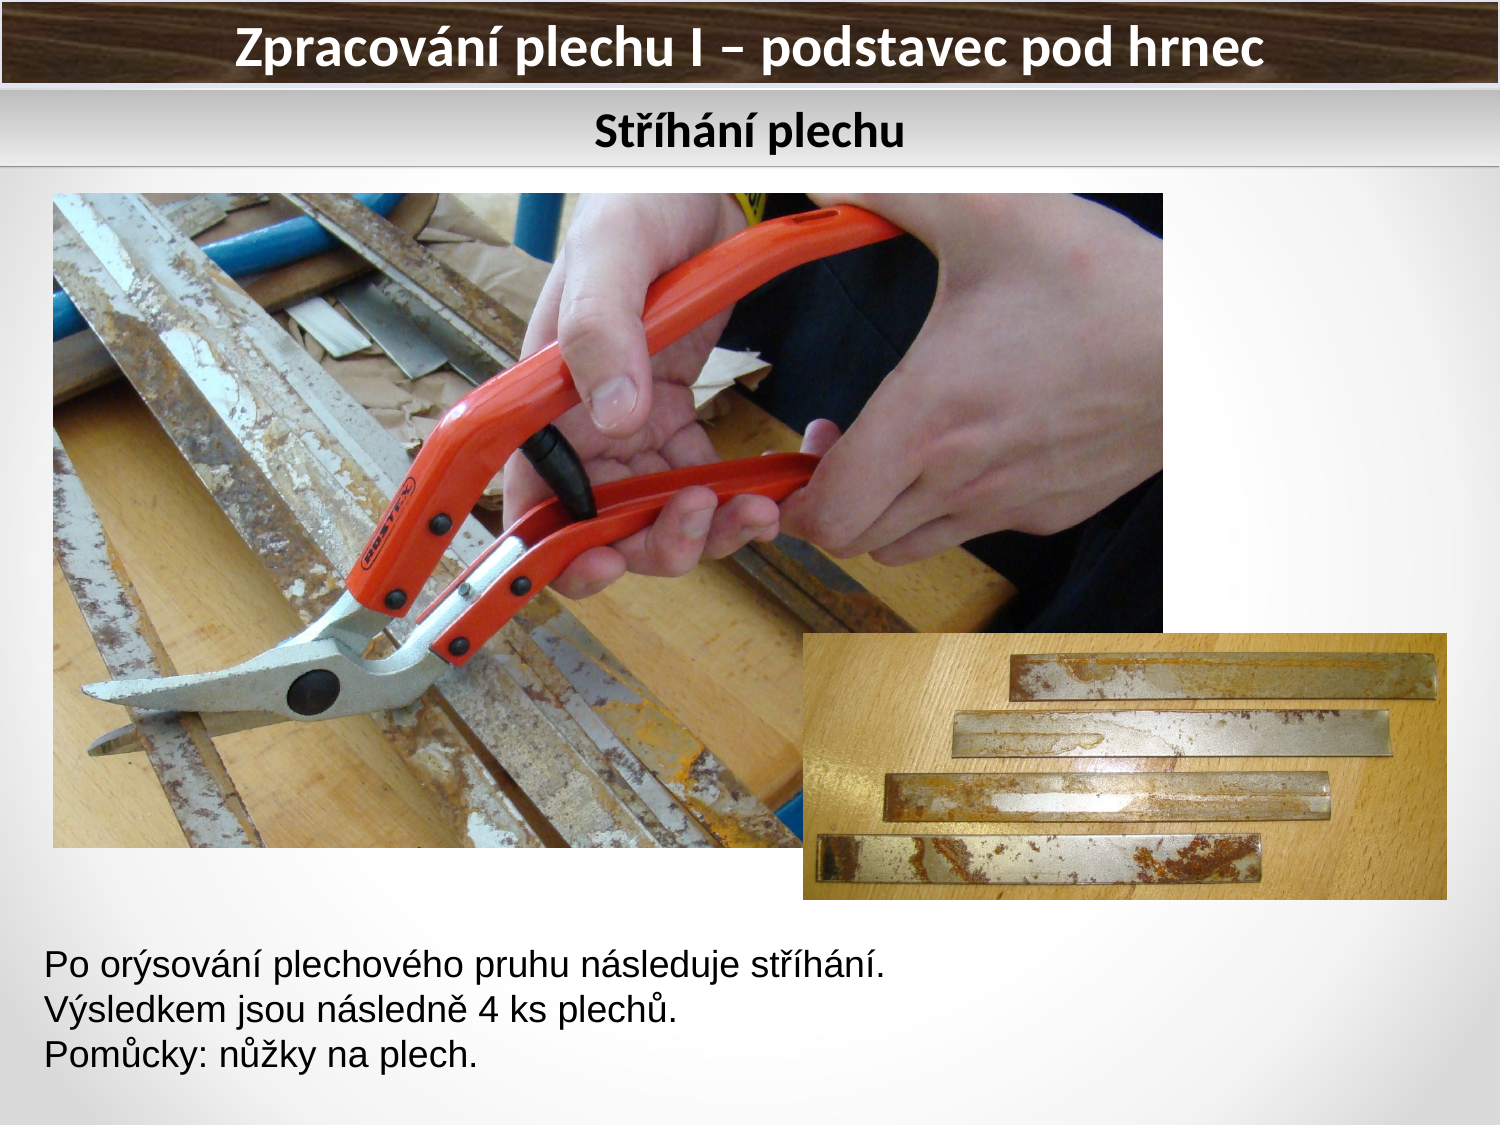

Zpracování plechu I – podstavec pod hrnec
Stříhání plechu
Po orýsování plechového pruhu následuje stříhání.
Výsledkem jsou následně 4 ks plechů.
Pomůcky: nůžky na plech.